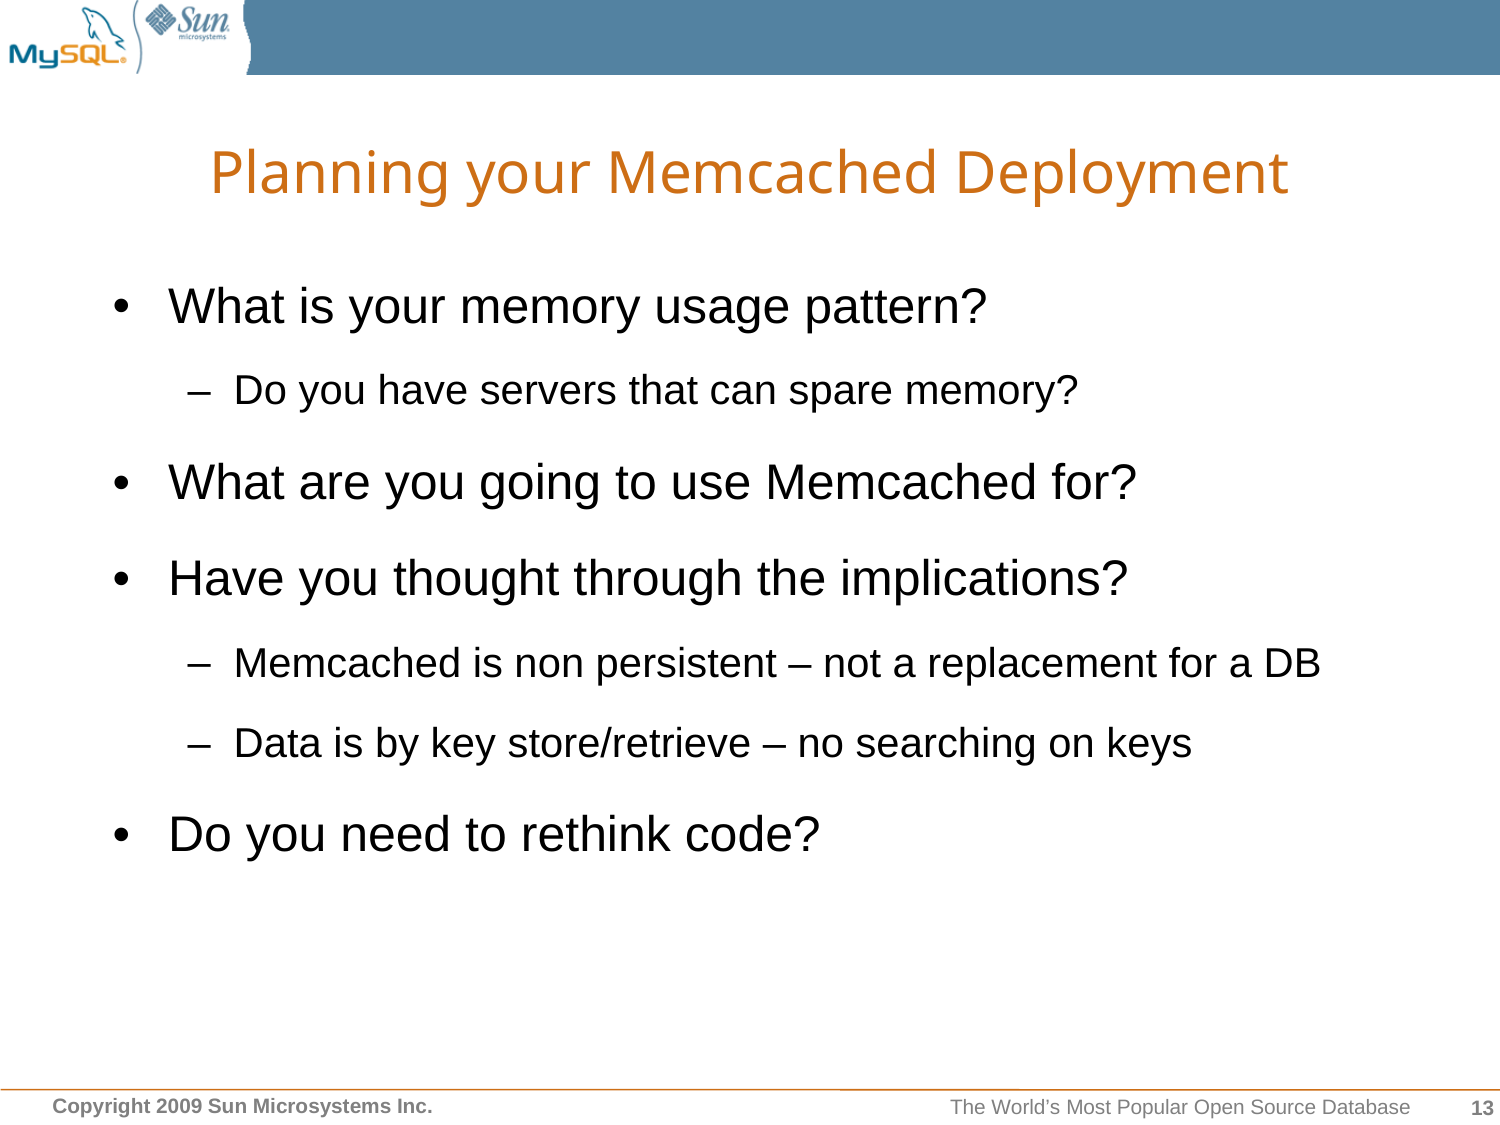

# Planning your Memcached Deployment
What is your memory usage pattern?
Do you have servers that can spare memory?
What are you going to use Memcached for?
Have you thought through the implications?
Memcached is non persistent – not a replacement for a DB
Data is by key store/retrieve – no searching on keys
Do you need to rethink code?